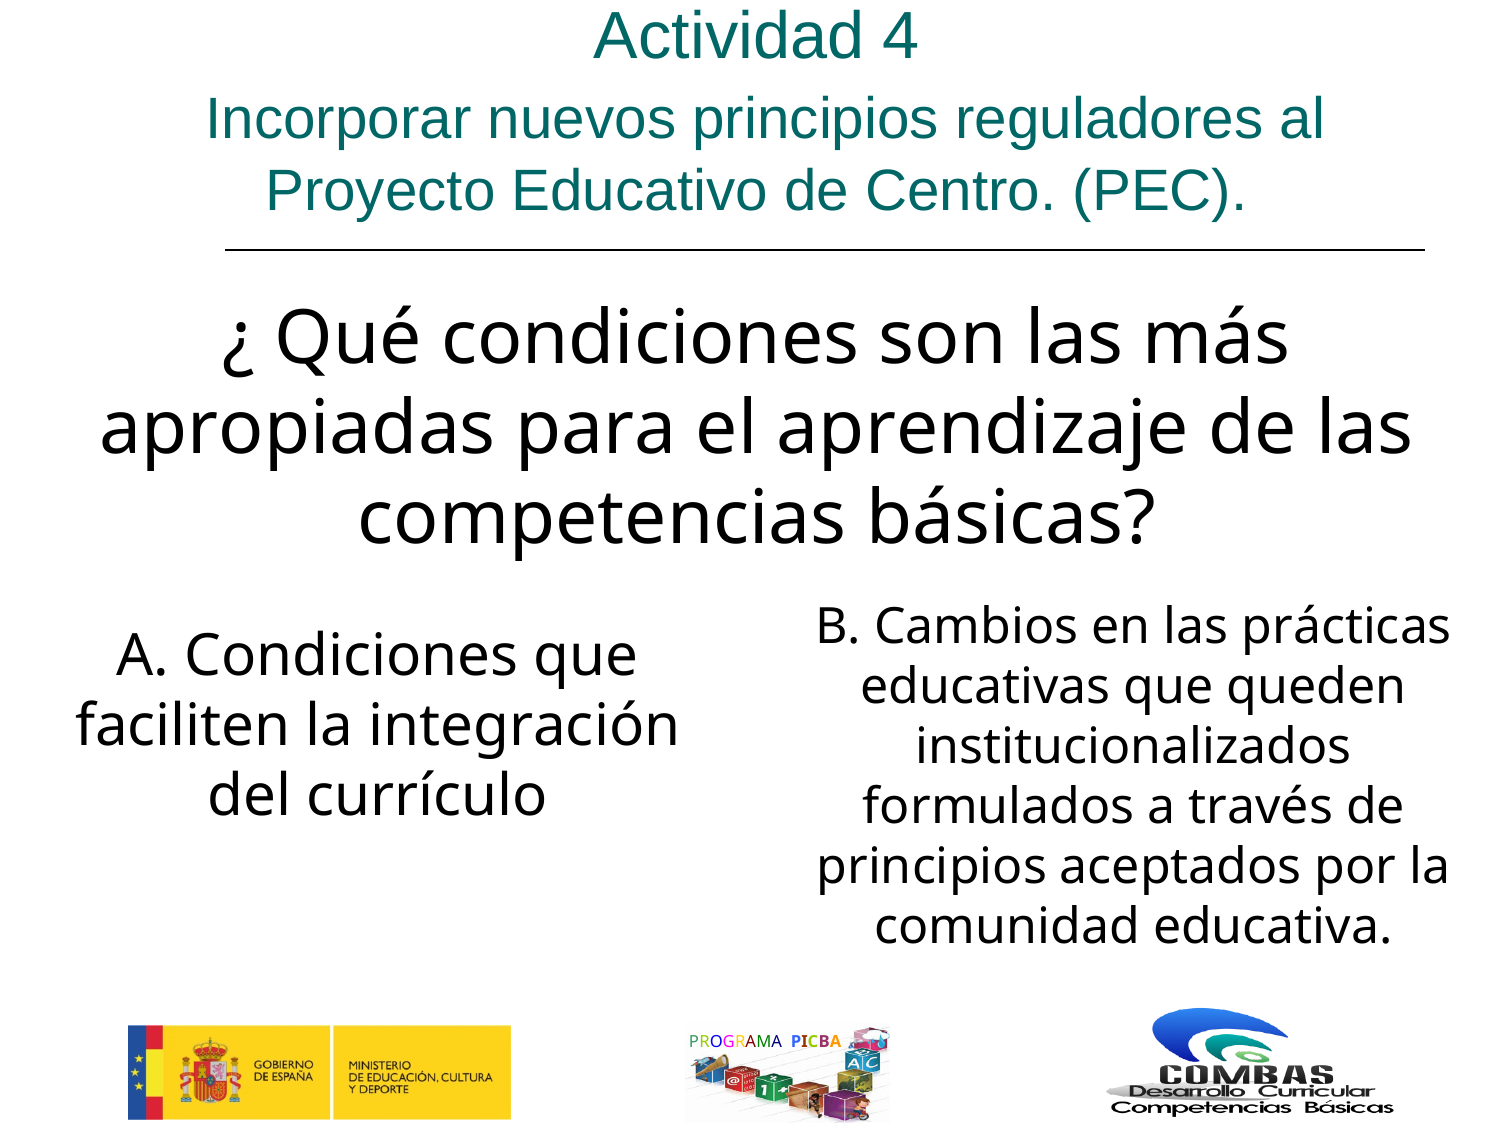

# Actividad 4 Incorporar nuevos principios reguladores al Proyecto Educativo de Centro. (PEC).
¿ Qué condiciones son las más apropiadas para el aprendizaje de las competencias básicas?
B. Cambios en las prácticas educativas que queden institucionalizados formulados a través de principios aceptados por la comunidad educativa.
A. Condiciones que faciliten la integración del currículo
PROGRAMA PICBA